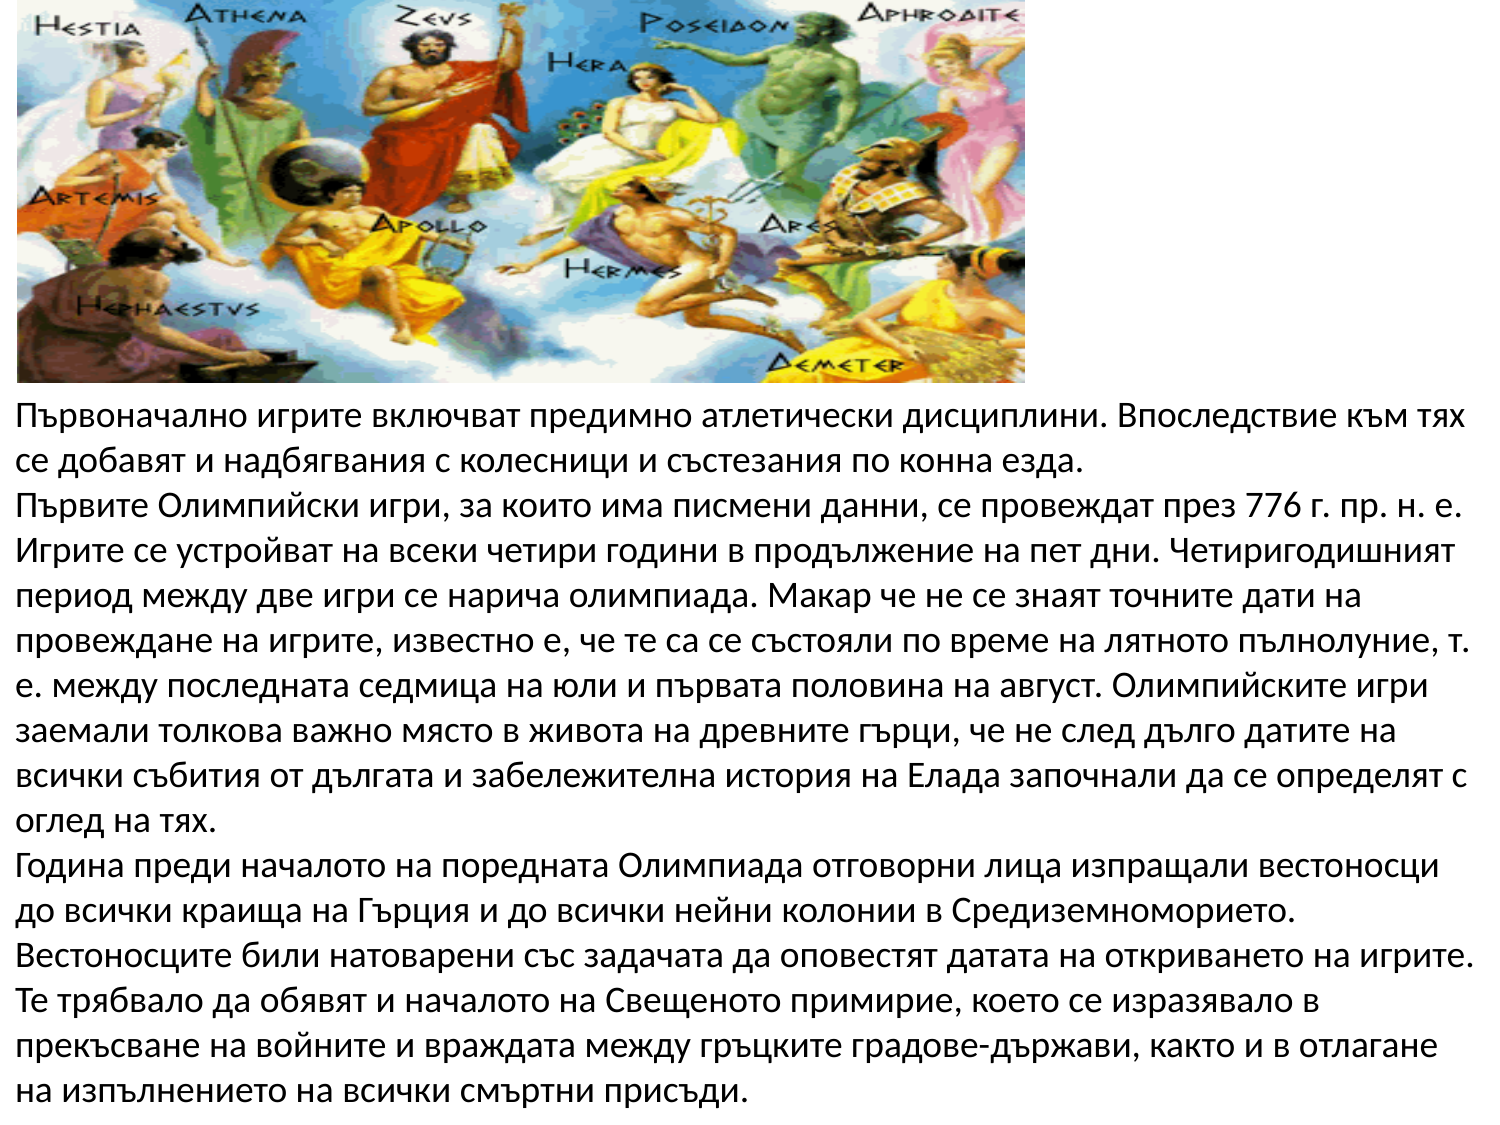

Първоначално игрите включват предимно атлетически дисциплини. Впоследствие към тях се добавят и надбягвания с колесници и състезания по конна езда.
Първите Олимпийски игри, за които има писмени данни, се провеждат през 776 г. пр. н. е. Игрите се устройват на всеки четири години в продължение на пет дни. Четиригодишният период между две игри се нарича олимпиада. Макар че не се знаят точните дати на провеждане на игрите, известно е, че те са се състояли по време на лятното пълнолуние, т. е. между последната седмица на юли и първата половина на август. Олимпийските игри заемали толкова важно място в живота на древните гърци, че не след дълго датите на всички събития от дългата и забележителна история на Елада започнали да се определят с оглед на тях.
Година преди началото на поредната Олимпиада отговорни лица изпращали вестоносци до всички краища на Гърция и до всички нейни колонии в Средиземноморието. Вестоносците били натоварени със задачата да оповестят датата на откриването на игрите. Те трябвало да обявят и началото на Свещеното примирие, което се изразявало в прекъсване на войните и враждата между гръцките градове-държави, както и в отлагане на изпълнението на всички смъртни присъди.